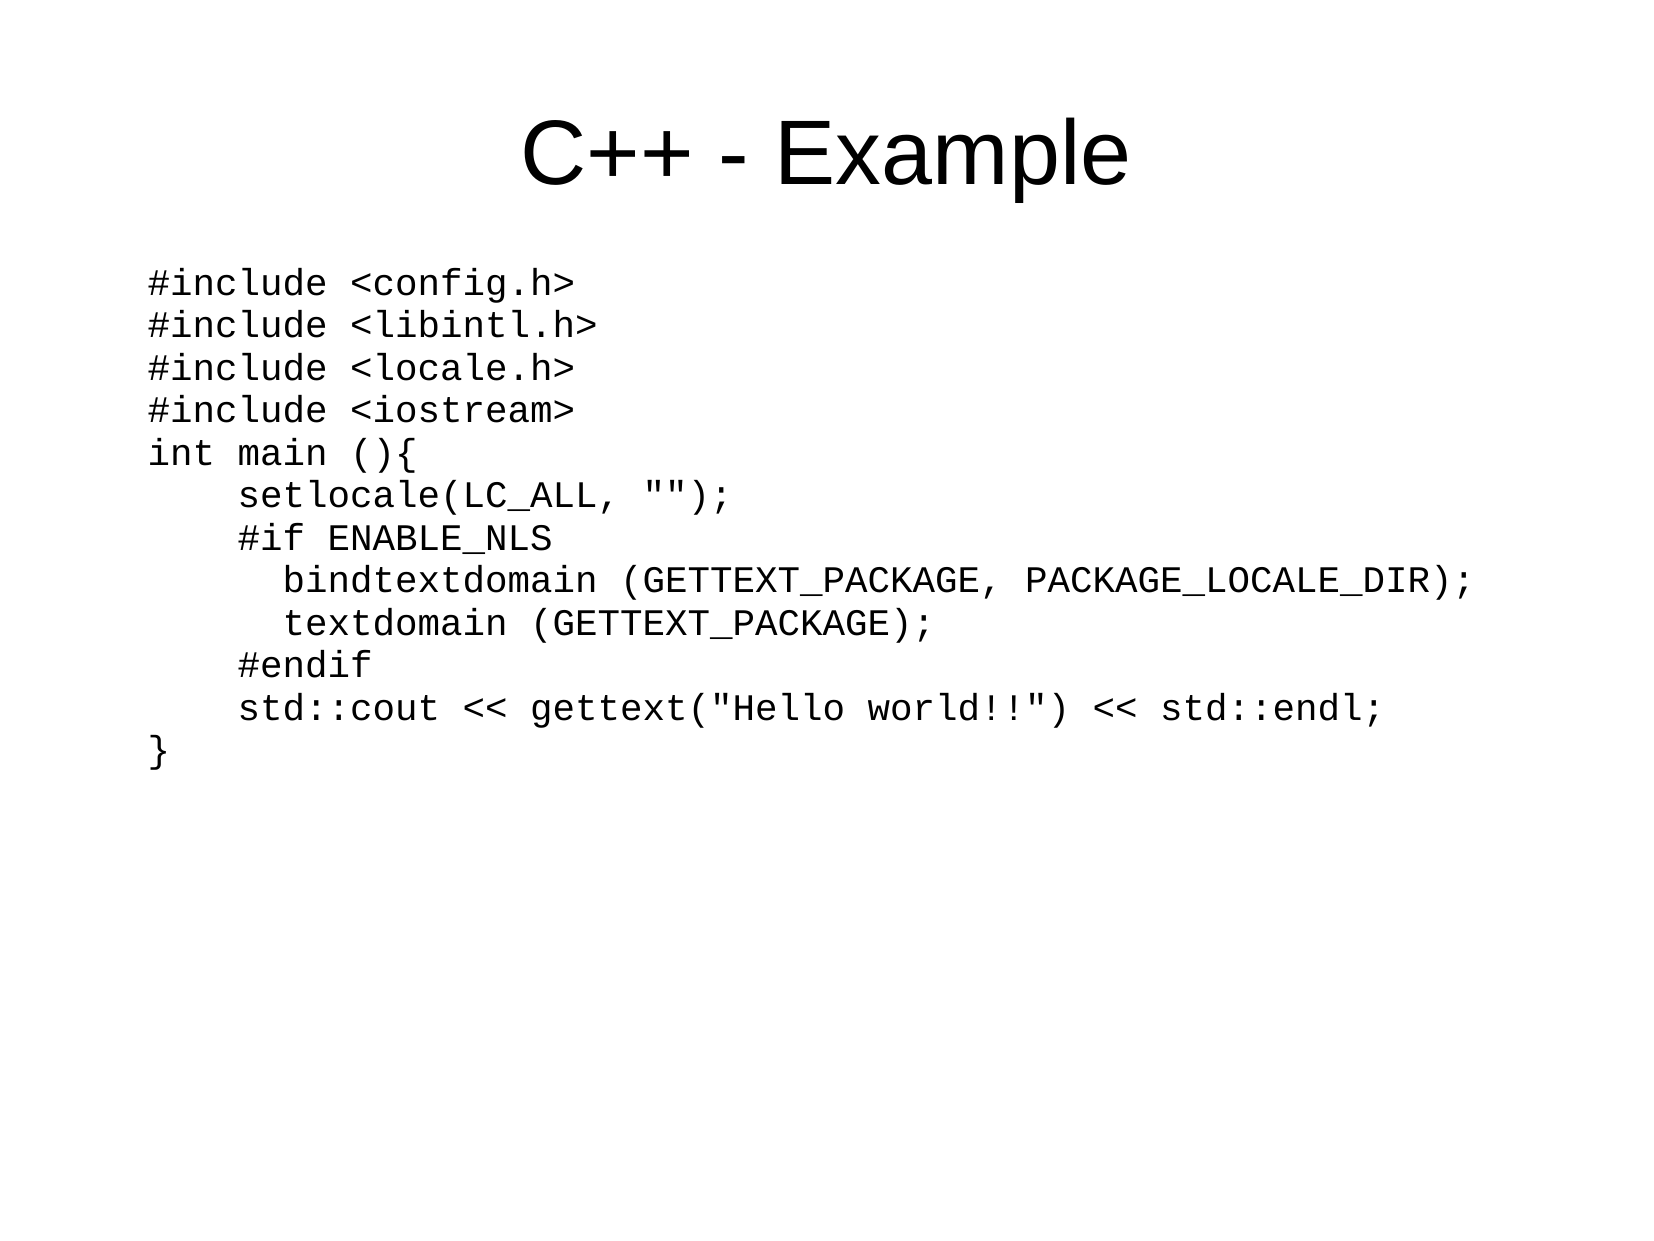

# C++ - Example
#include <config.h>
#include <libintl.h>
#include <locale.h>
#include <iostream>
int main (){
 setlocale(LC_ALL, "");
 #if ENABLE_NLS
 bindtextdomain (GETTEXT_PACKAGE, PACKAGE_LOCALE_DIR);
 textdomain (GETTEXT_PACKAGE);
 #endif
 std::cout << gettext("Hello world!!") << std::endl;
}